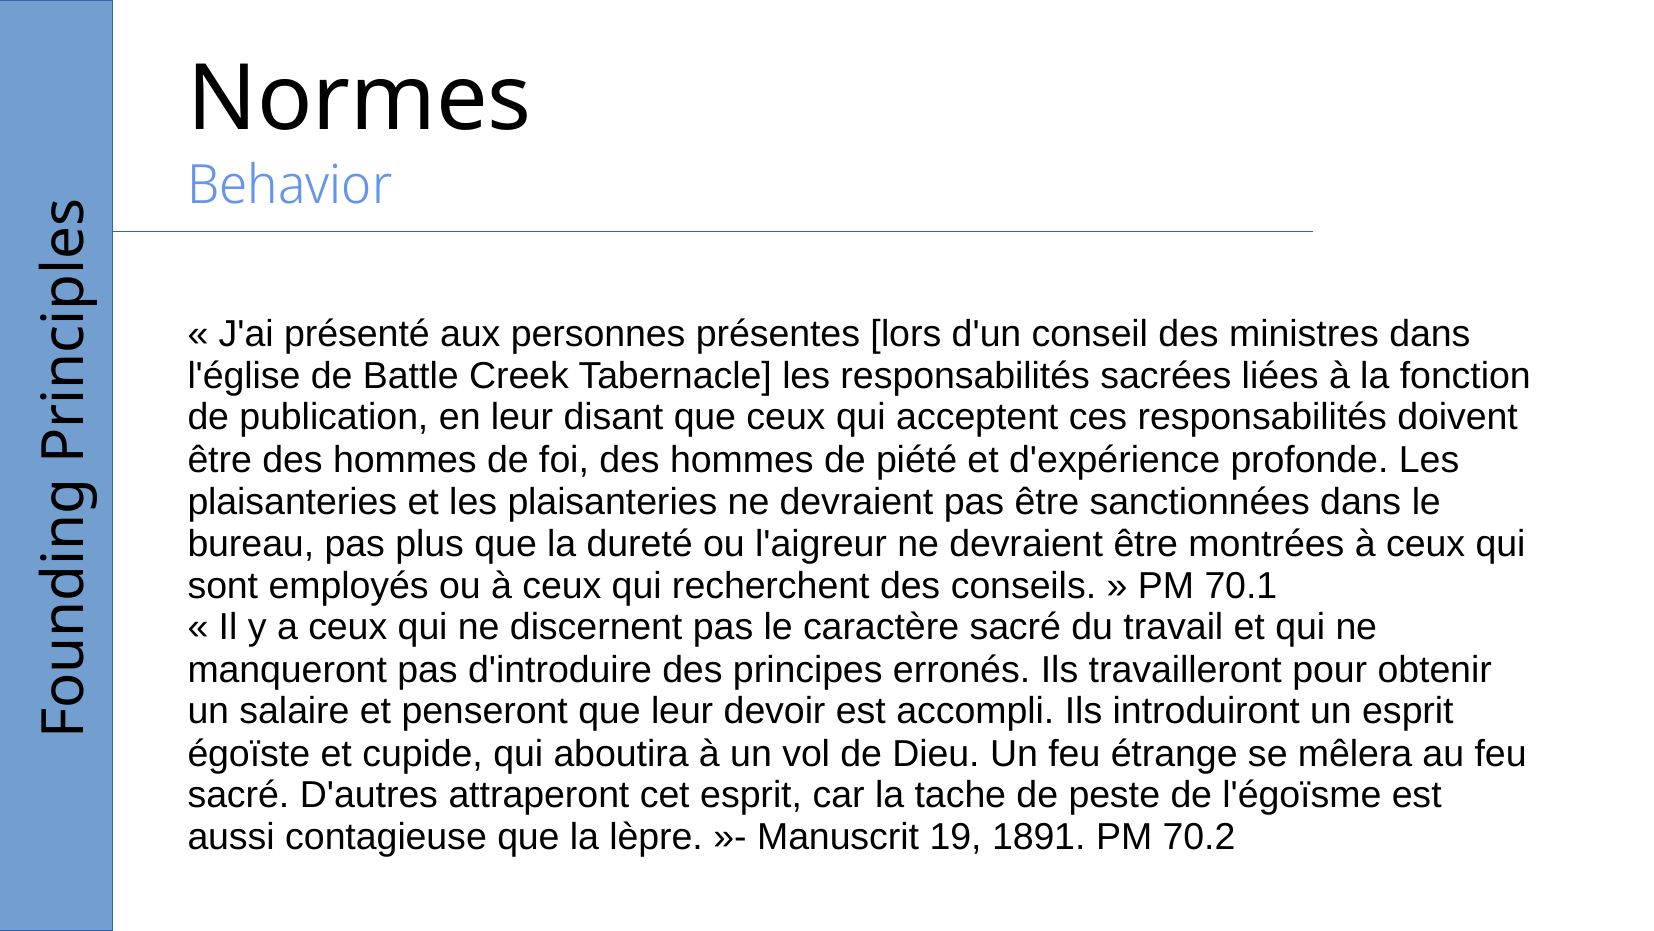

# Normes
Behavior
« J'ai présenté aux personnes présentes [lors d'un conseil des ministres dans l'église de Battle Creek Tabernacle] les responsabilités sacrées liées à la fonction de publication, en leur disant que ceux qui acceptent ces responsabilités doivent être des hommes de foi, des hommes de piété et d'expérience profonde. Les plaisanteries et les plaisanteries ne devraient pas être sanctionnées dans le bureau, pas plus que la dureté ou l'aigreur ne devraient être montrées à ceux qui sont employés ou à ceux qui recherchent des conseils. » PM 70.1
« Il y a ceux qui ne discernent pas le caractère sacré du travail et qui ne manqueront pas d'introduire des principes erronés. Ils travailleront pour obtenir un salaire et penseront que leur devoir est accompli. Ils introduiront un esprit égoïste et cupide, qui aboutira à un vol de Dieu. Un feu étrange se mêlera au feu sacré. D'autres attraperont cet esprit, car la tache de peste de l'égoïsme est aussi contagieuse que la lèpre. »- Manuscrit 19, 1891. PM 70.2
Founding Principles